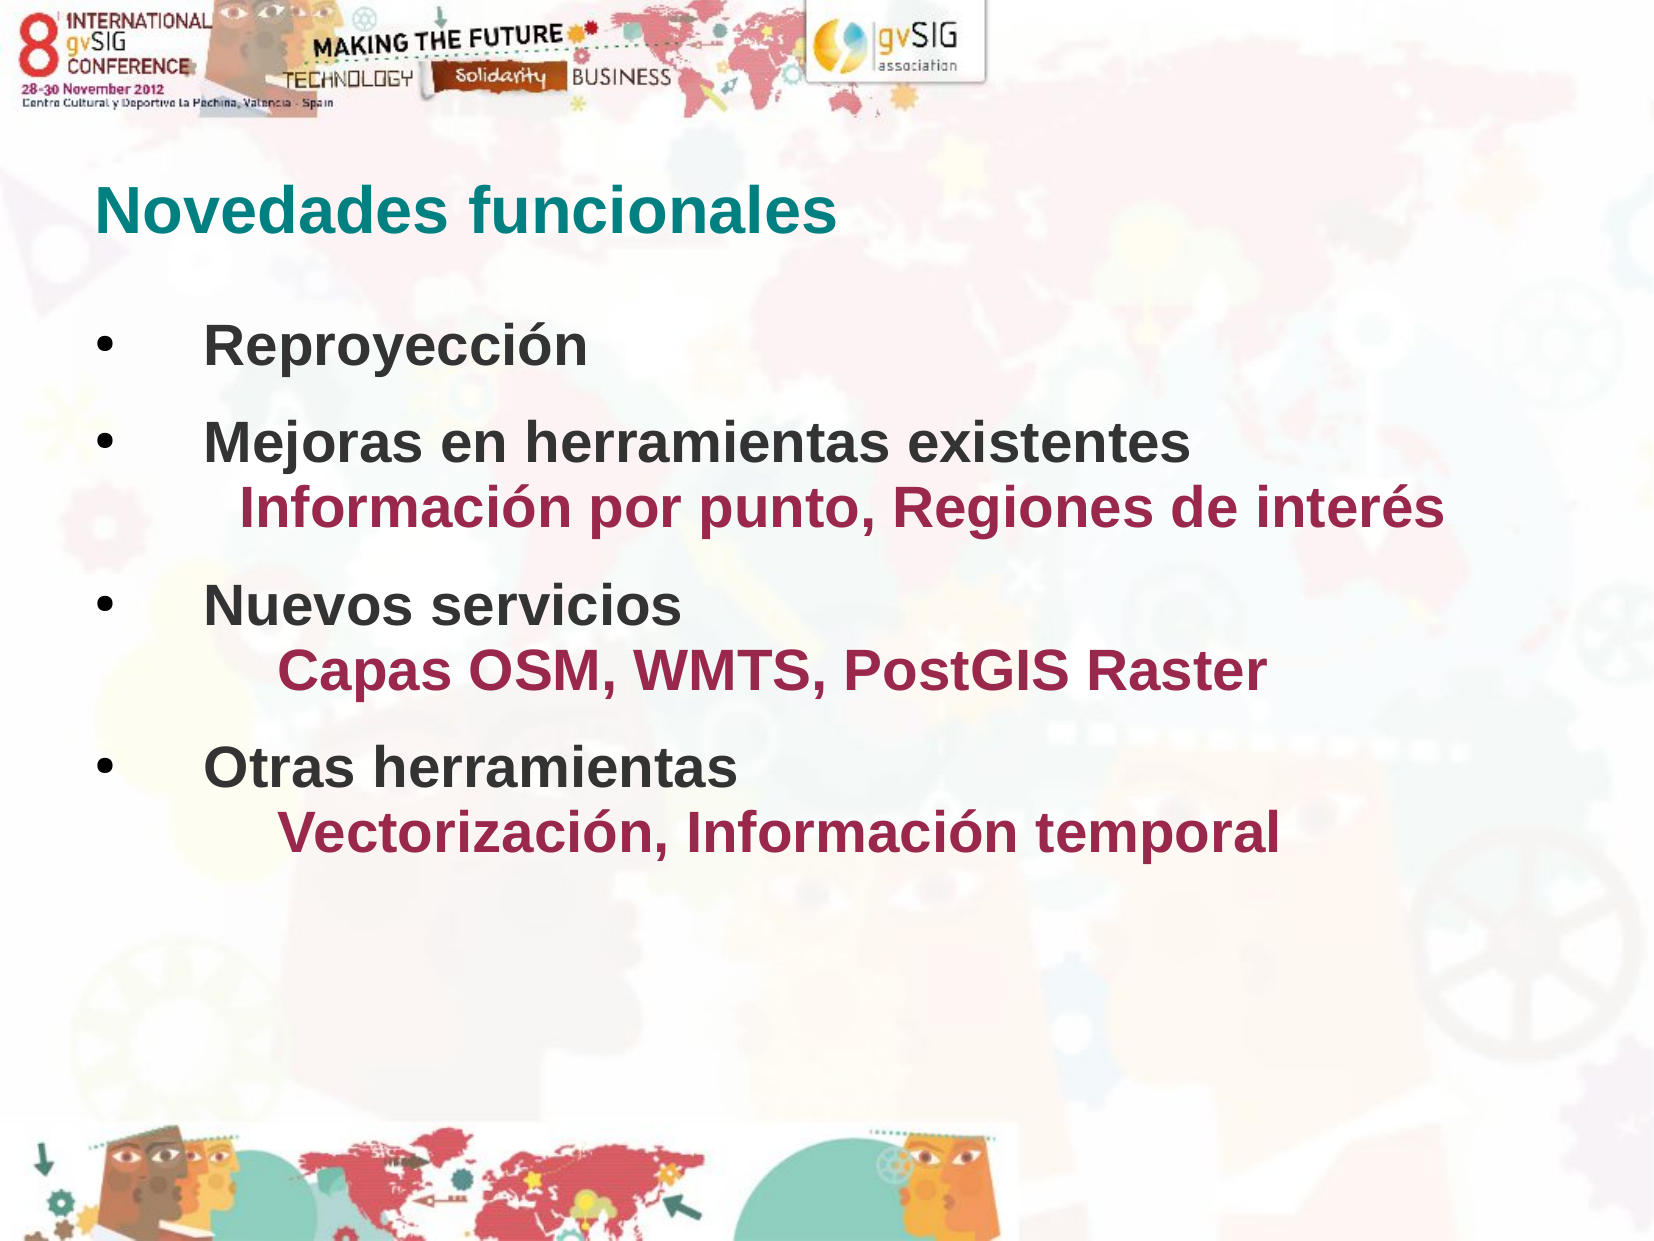

Novedades funcionales
	Reproyección
	Mejoras en herramientas existentes
	Información por punto, Regiones de interés
	Nuevos servicios
		Capas OSM, WMTS, PostGIS Raster
	Otras herramientas
		Vectorización, Información temporal
#